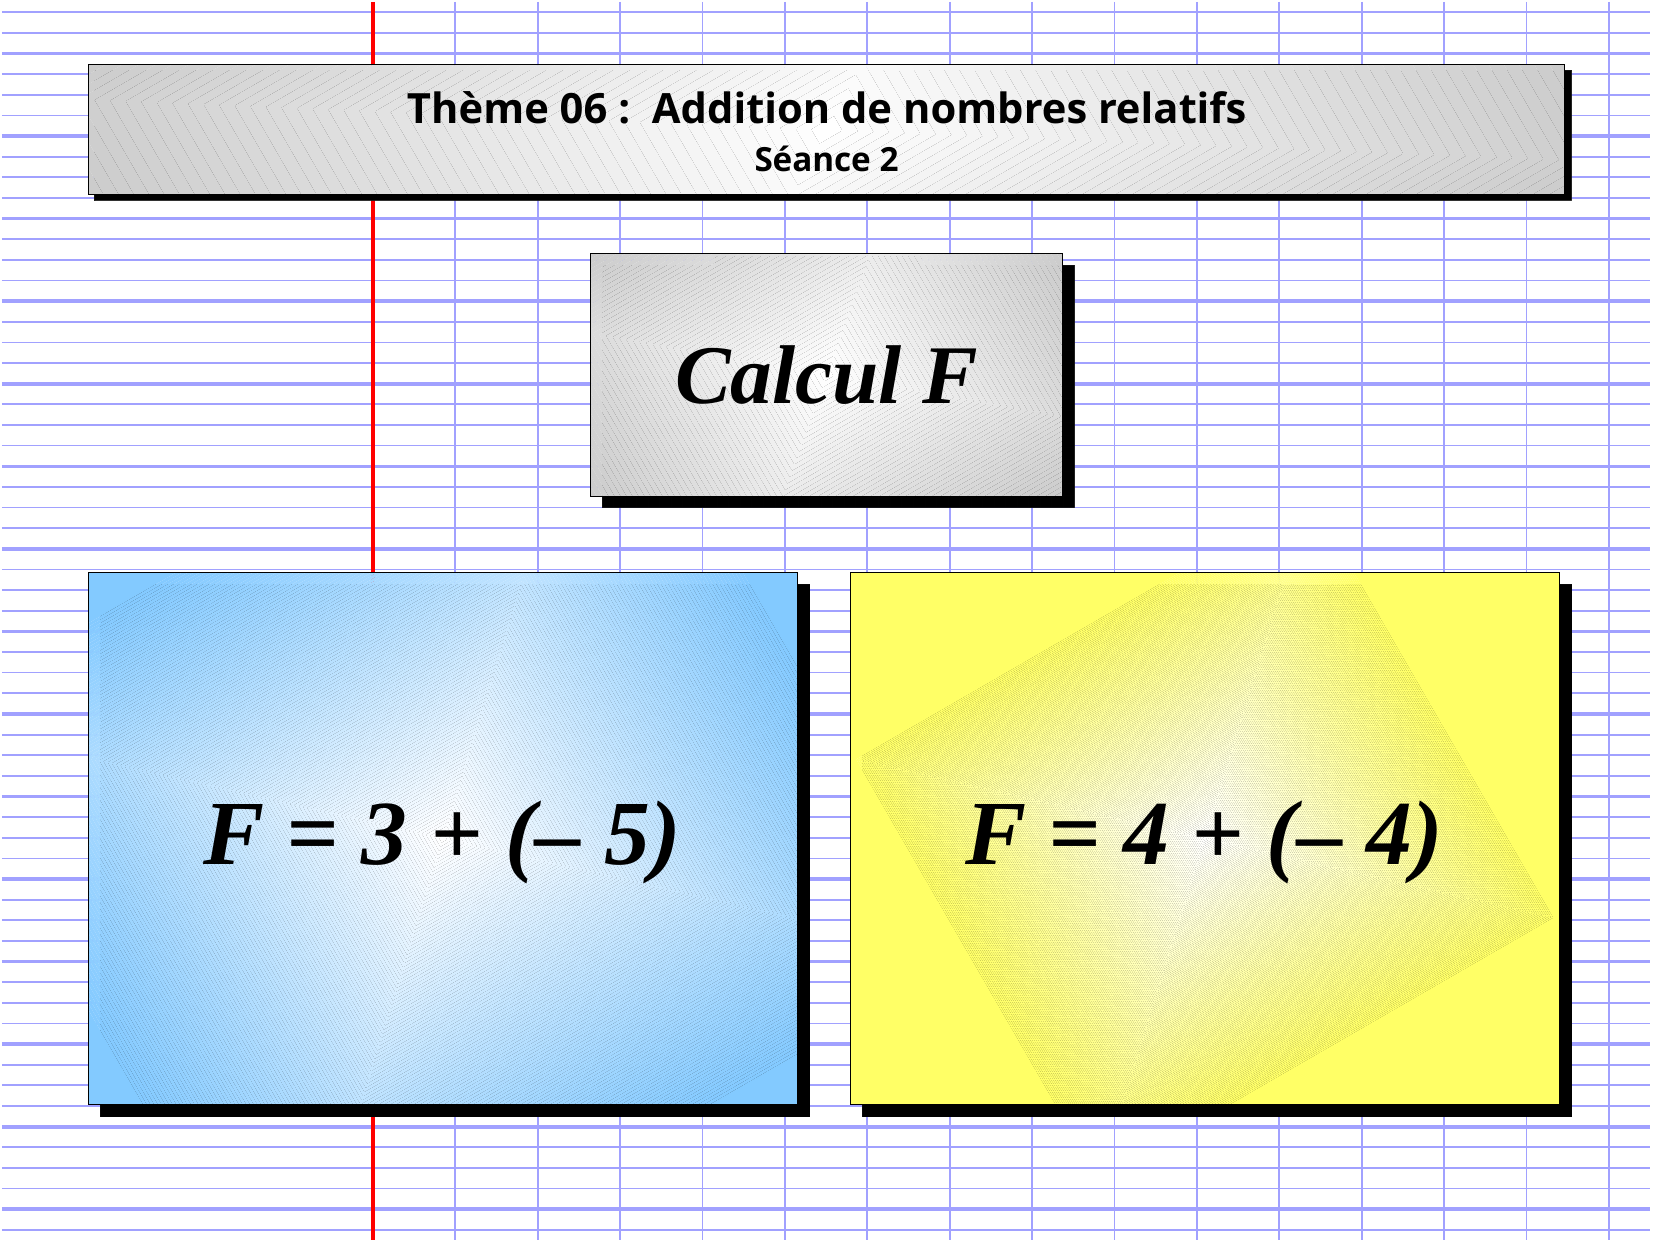

Thème 06 : Addition de nombres relatifs
Séance 2
Calcul F
9
0
1
2
3
4
5
6
7
8
F = 3 + (– 5)
F = 4 + (– 4)